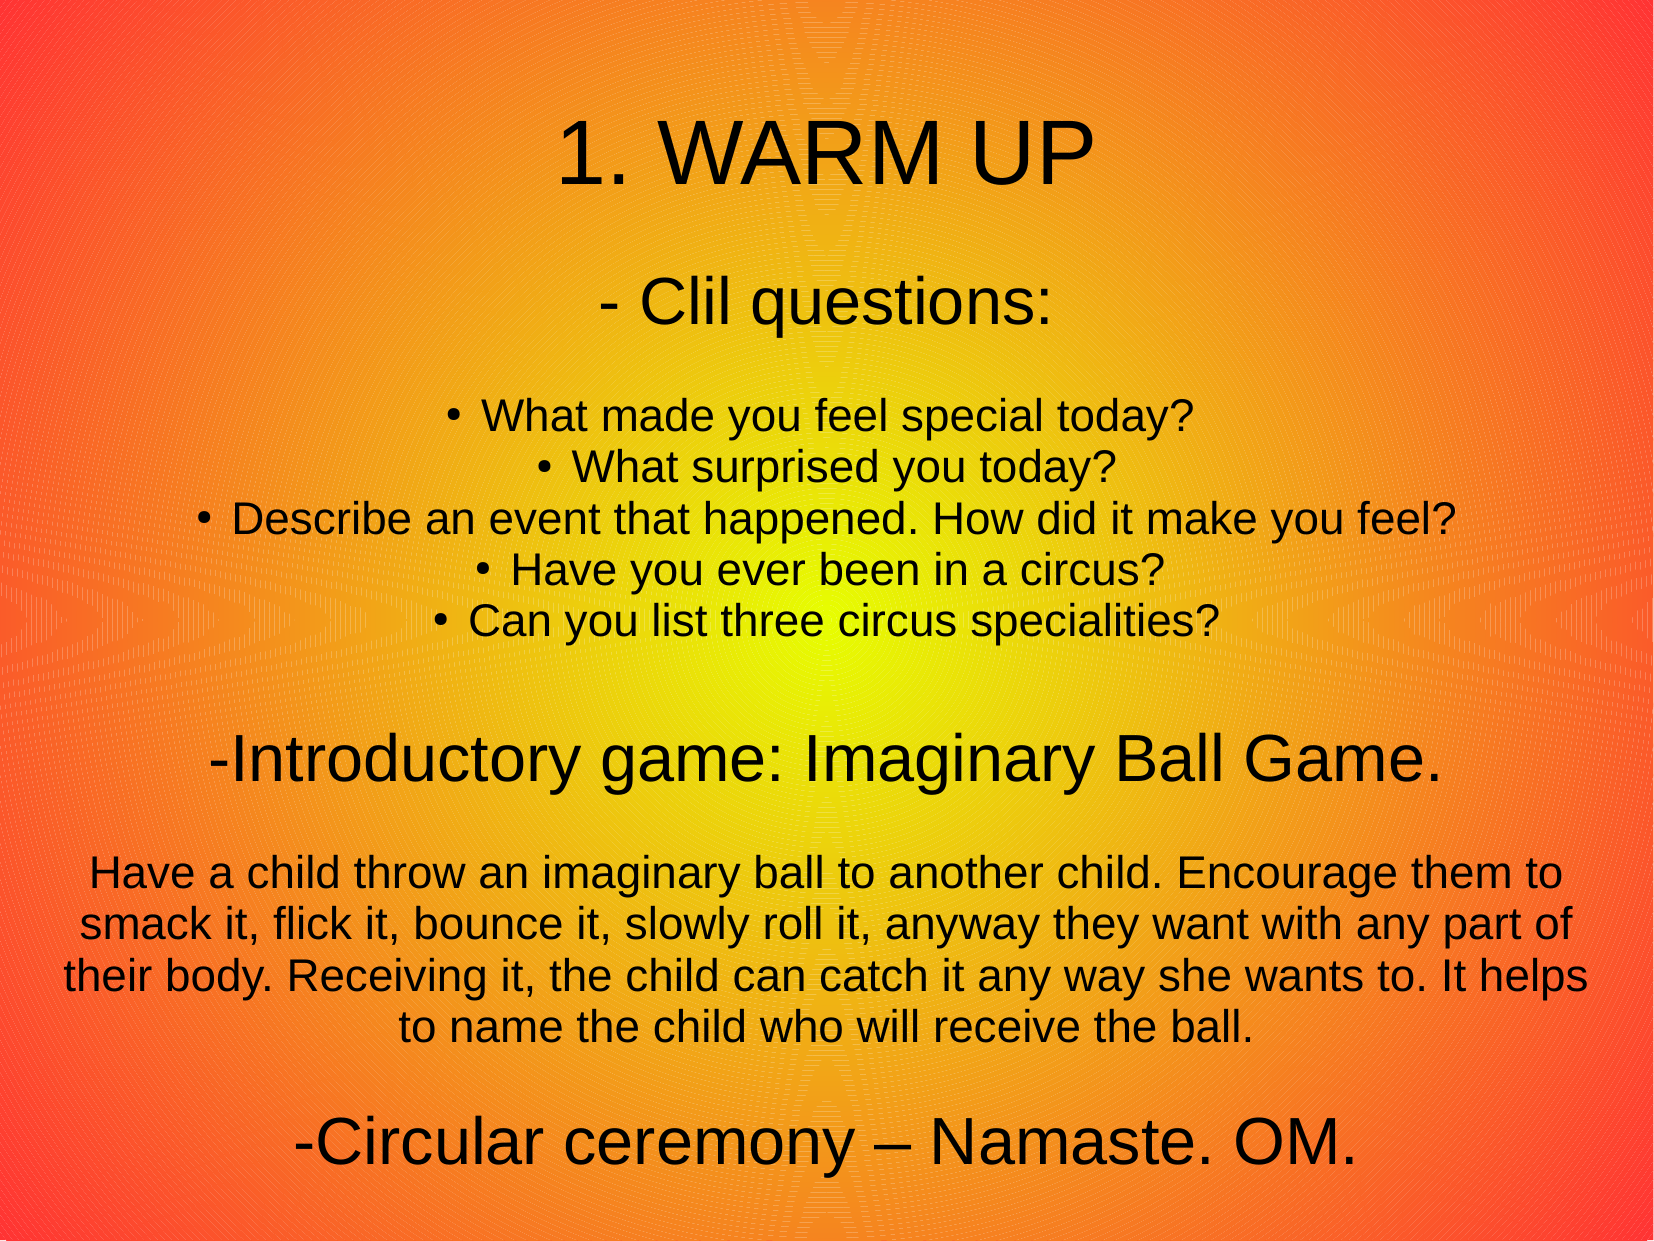

# 1. WARM UP
- Clil questions:
What made you feel special today?
What surprised you today?
Describe an event that happened. How did it make you feel?
Have you ever been in a circus?
Can you list three circus specialities?
-Introductory game: Imaginary Ball Game.
Have a child throw an imaginary ball to another child. Encourage them to smack it, flick it, bounce it, slowly roll it, anyway they want with any part of their body. Receiving it, the child can catch it any way she wants to. It helps to name the child who will receive the ball.
-Circular ceremony – Namaste. OM.